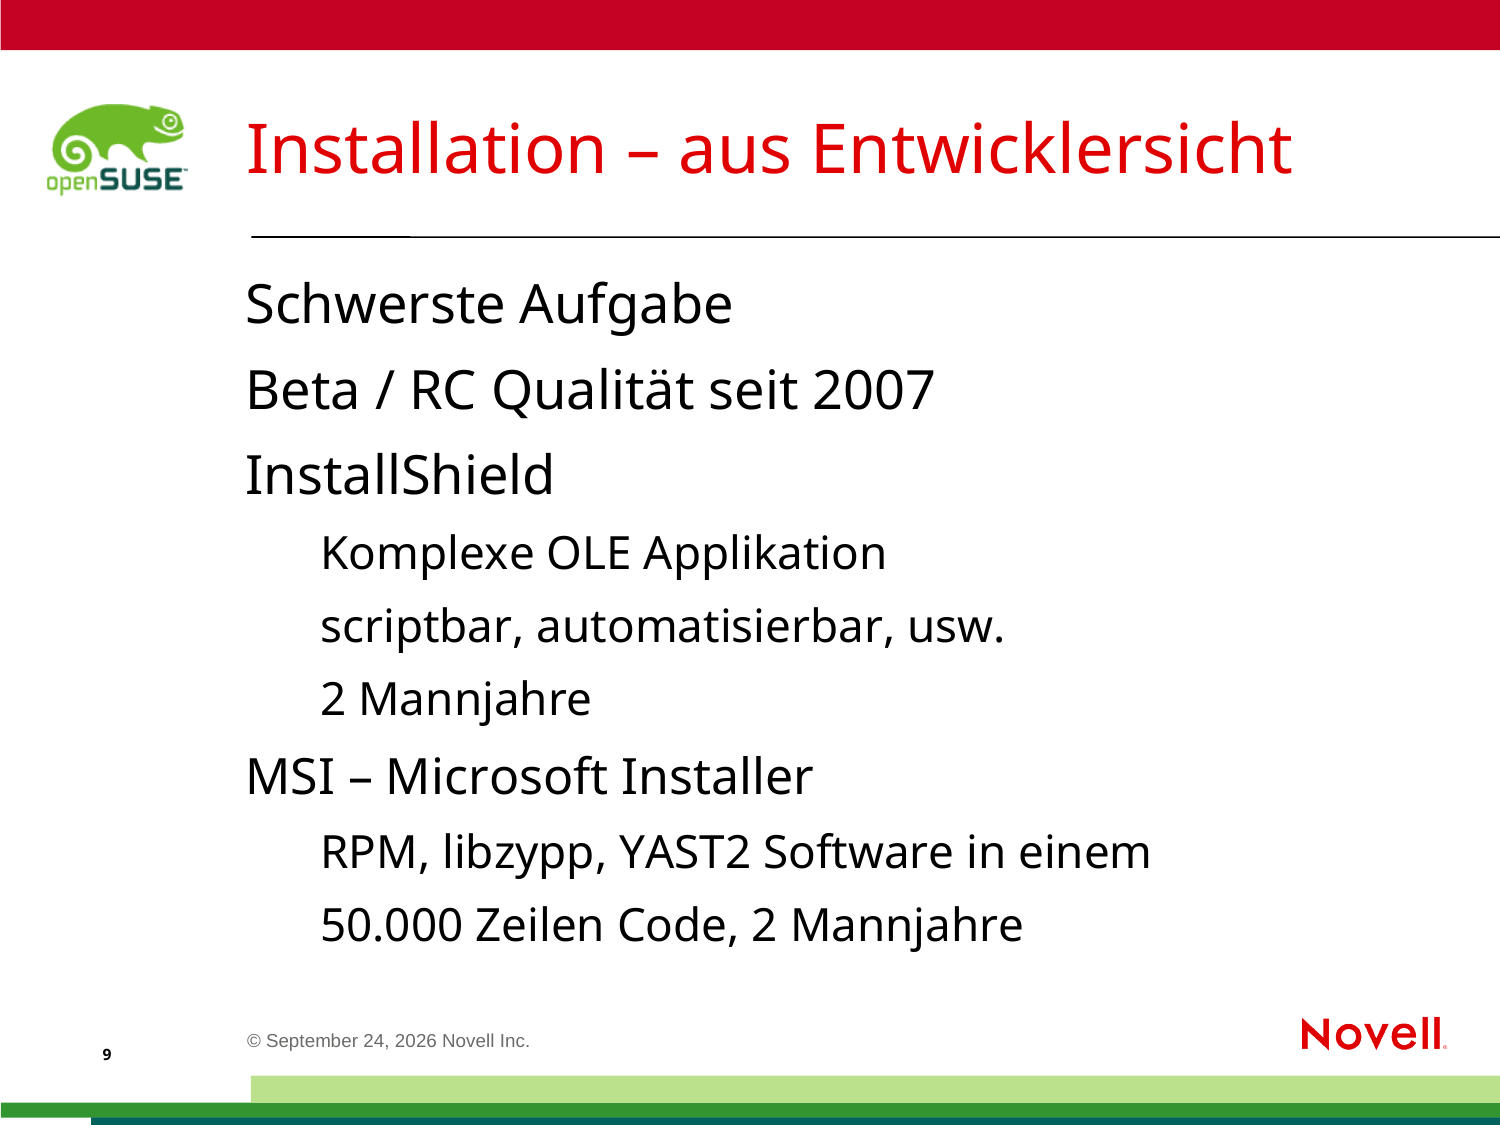

# Installation – aus Entwicklersicht
Schwerste Aufgabe
Beta / RC Qualität seit 2007
InstallShield
Komplexe OLE Applikation
scriptbar, automatisierbar, usw.
2 Mannjahre
MSI – Microsoft Installer
RPM, libzypp, YAST2 Software in einem
50.000 Zeilen Code, 2 Mannjahre